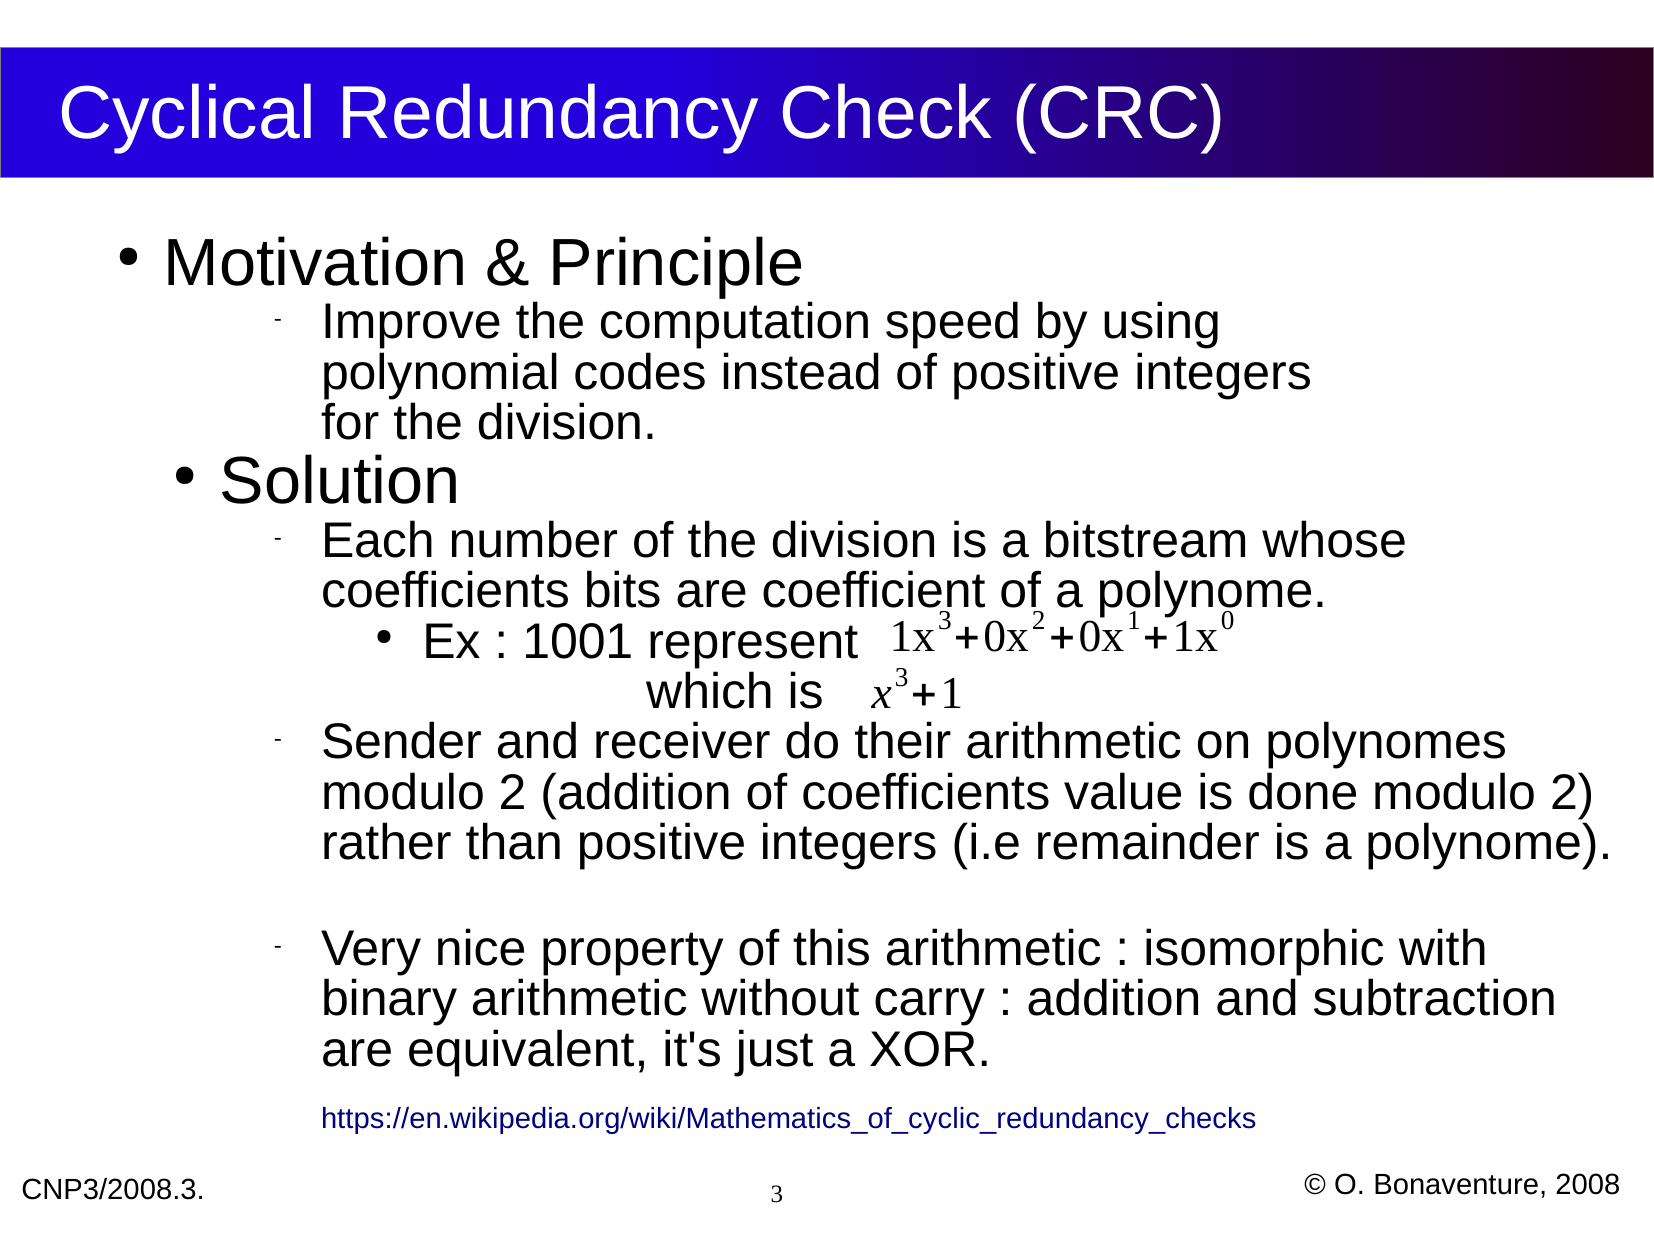

# Cyclical Redundancy Check (CRC)
Motivation & Principle
Improve the computation speed by using
polynomial codes instead of positive integers
for the division.
Solution
Each number of the division is a bitstream whose
coefficients bits are coefficient of a polynome.
Ex : 1001 represent
 which is
Sender and receiver do their arithmetic on polynomes
modulo 2 (addition of coefficients value is done modulo 2) rather than positive integers (i.e remainder is a polynome).
Very nice property of this arithmetic : isomorphic with binary arithmetic without carry : addition and subtraction are equivalent, it's just a XOR.
https://en.wikipedia.org/wiki/Mathematics_of_cyclic_redundancy_checks
© O. Bonaventure, 2008
CNP3/2008.3.